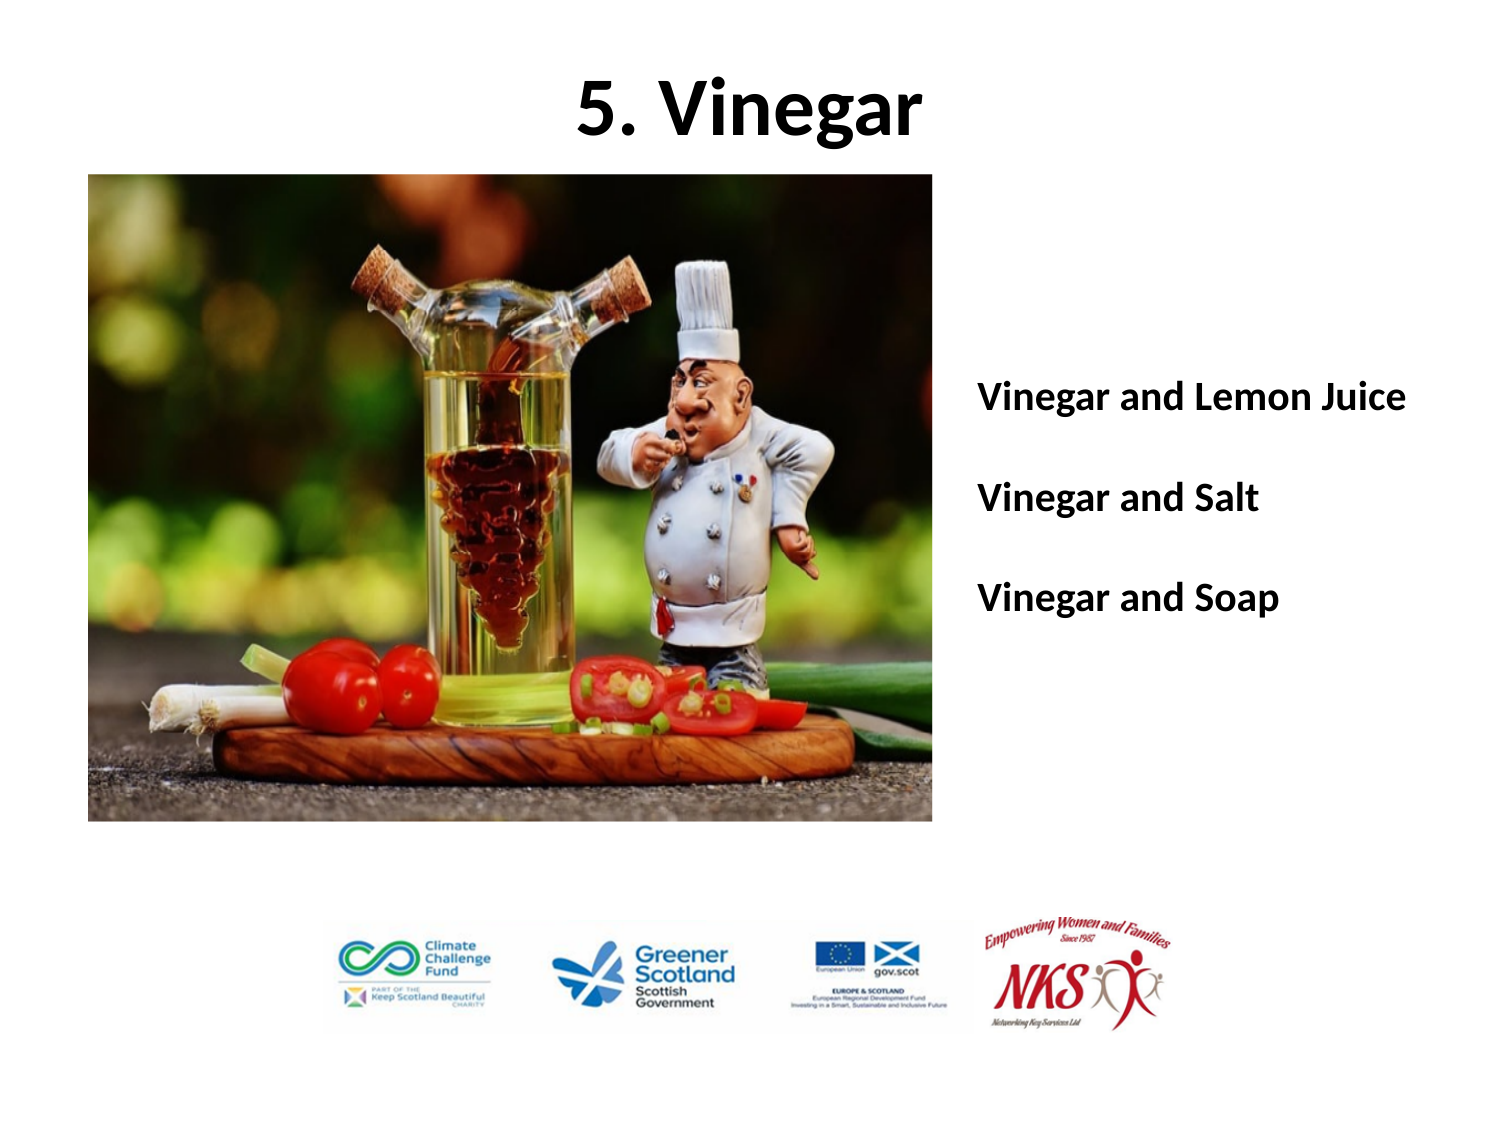

# 5. Vinegar
Vinegar and Lemon Juice
Vinegar and Salt
Vinegar and Soap